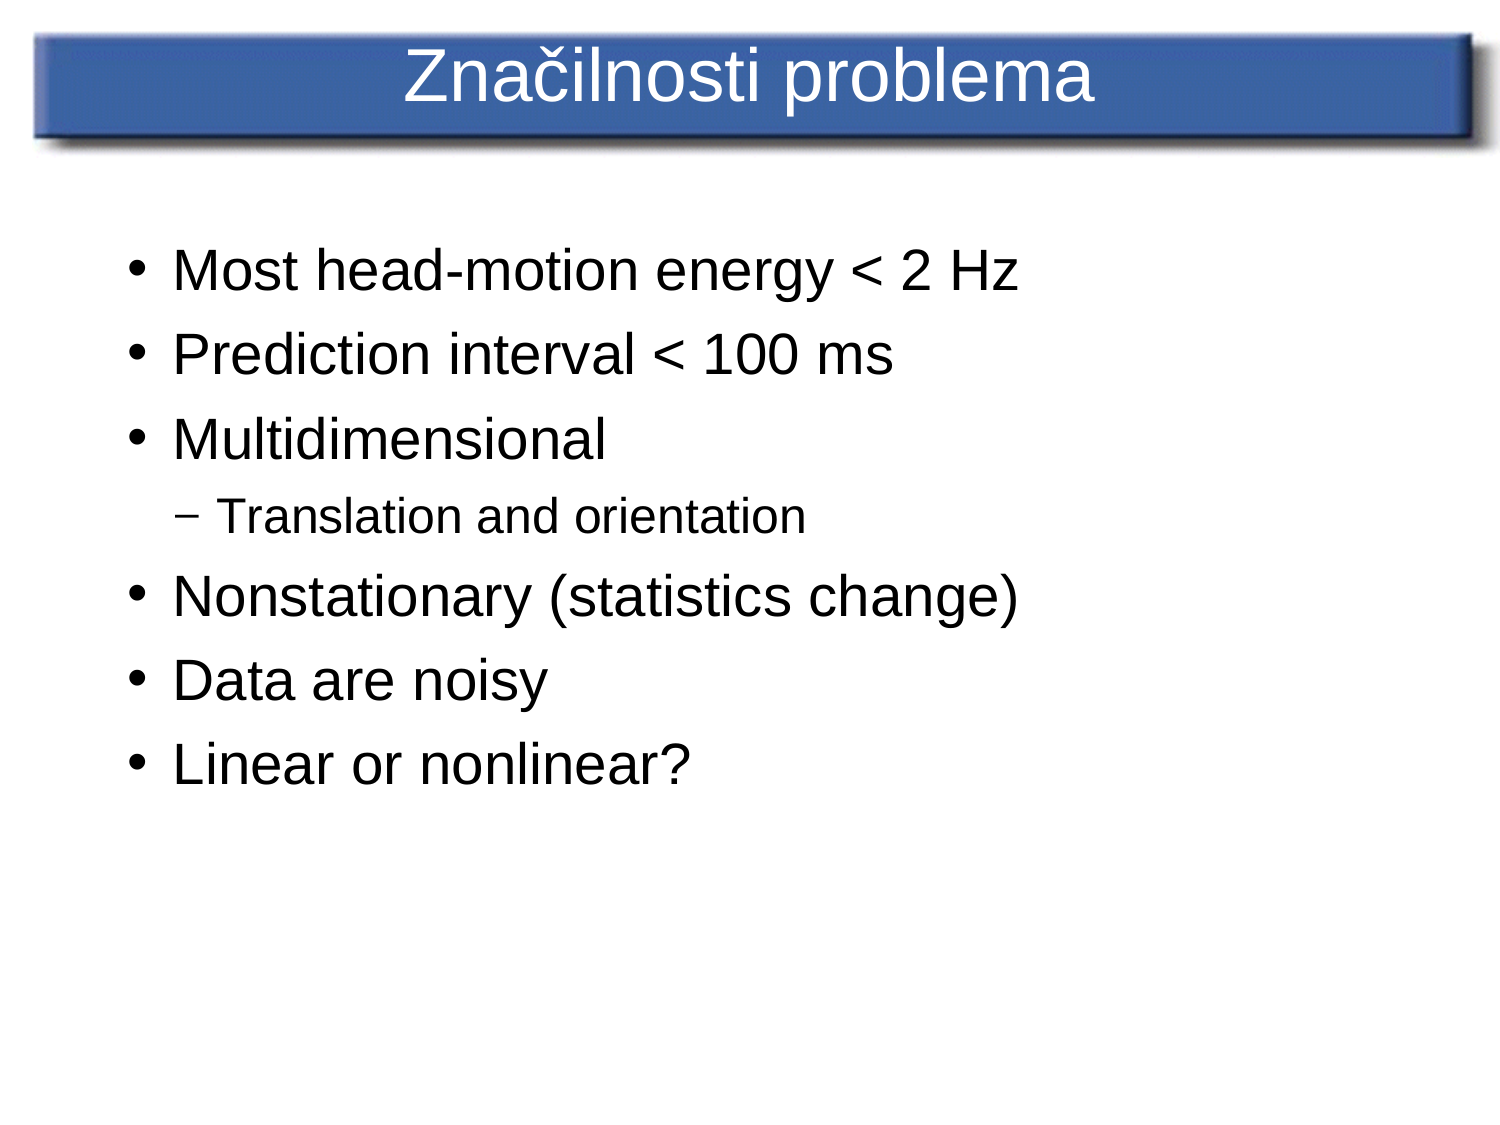

# Značilnosti problema
 Most head-motion energy < 2 Hz
 Prediction interval < 100 ms
 Multidimensional
 Translation and orientation
 Nonstationary (statistics change)
 Data are noisy
 Linear or nonlinear?